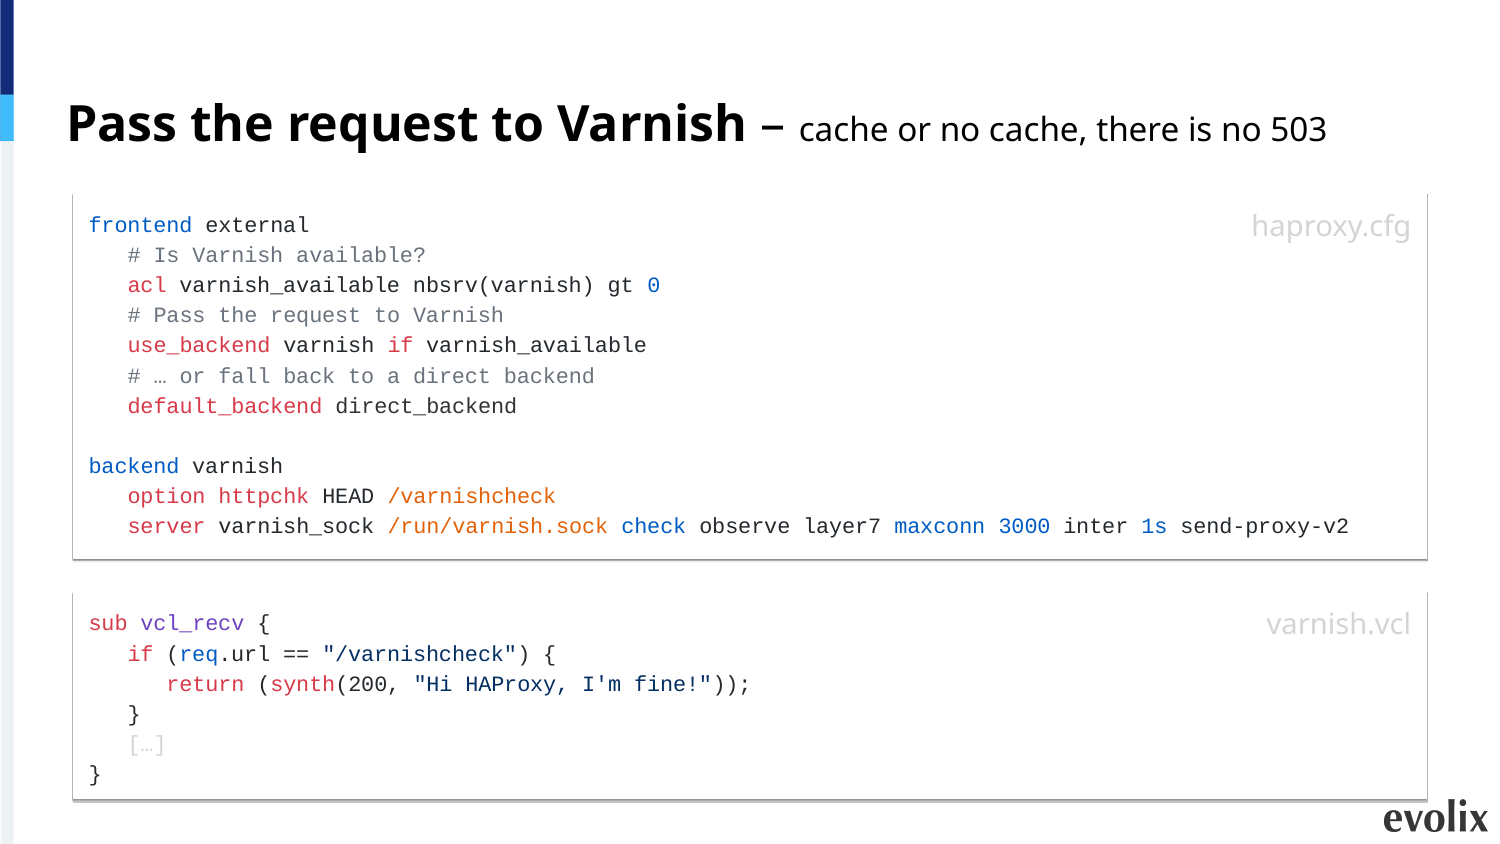

# Pass the request to Varnish – cache or no cache, there is no 503
frontend external
 # Is Varnish available?
 acl varnish_available nbsrv(varnish) gt 0
 # Pass the request to Varnish
 use_backend varnish if varnish_available
 # … or fall back to a direct backend
 default_backend direct_backend
backend varnish
 option httpchk HEAD /varnishcheck
 server varnish_sock /run/varnish.sock check observe layer7 maxconn 3000 inter 1s send-proxy-v2
haproxy.cfg
sub vcl_recv {
 if (req.url == "/varnishcheck") {
 return (synth(200, "Hi HAProxy, I'm fine!"));
 }
 […]
}
varnish.vcl